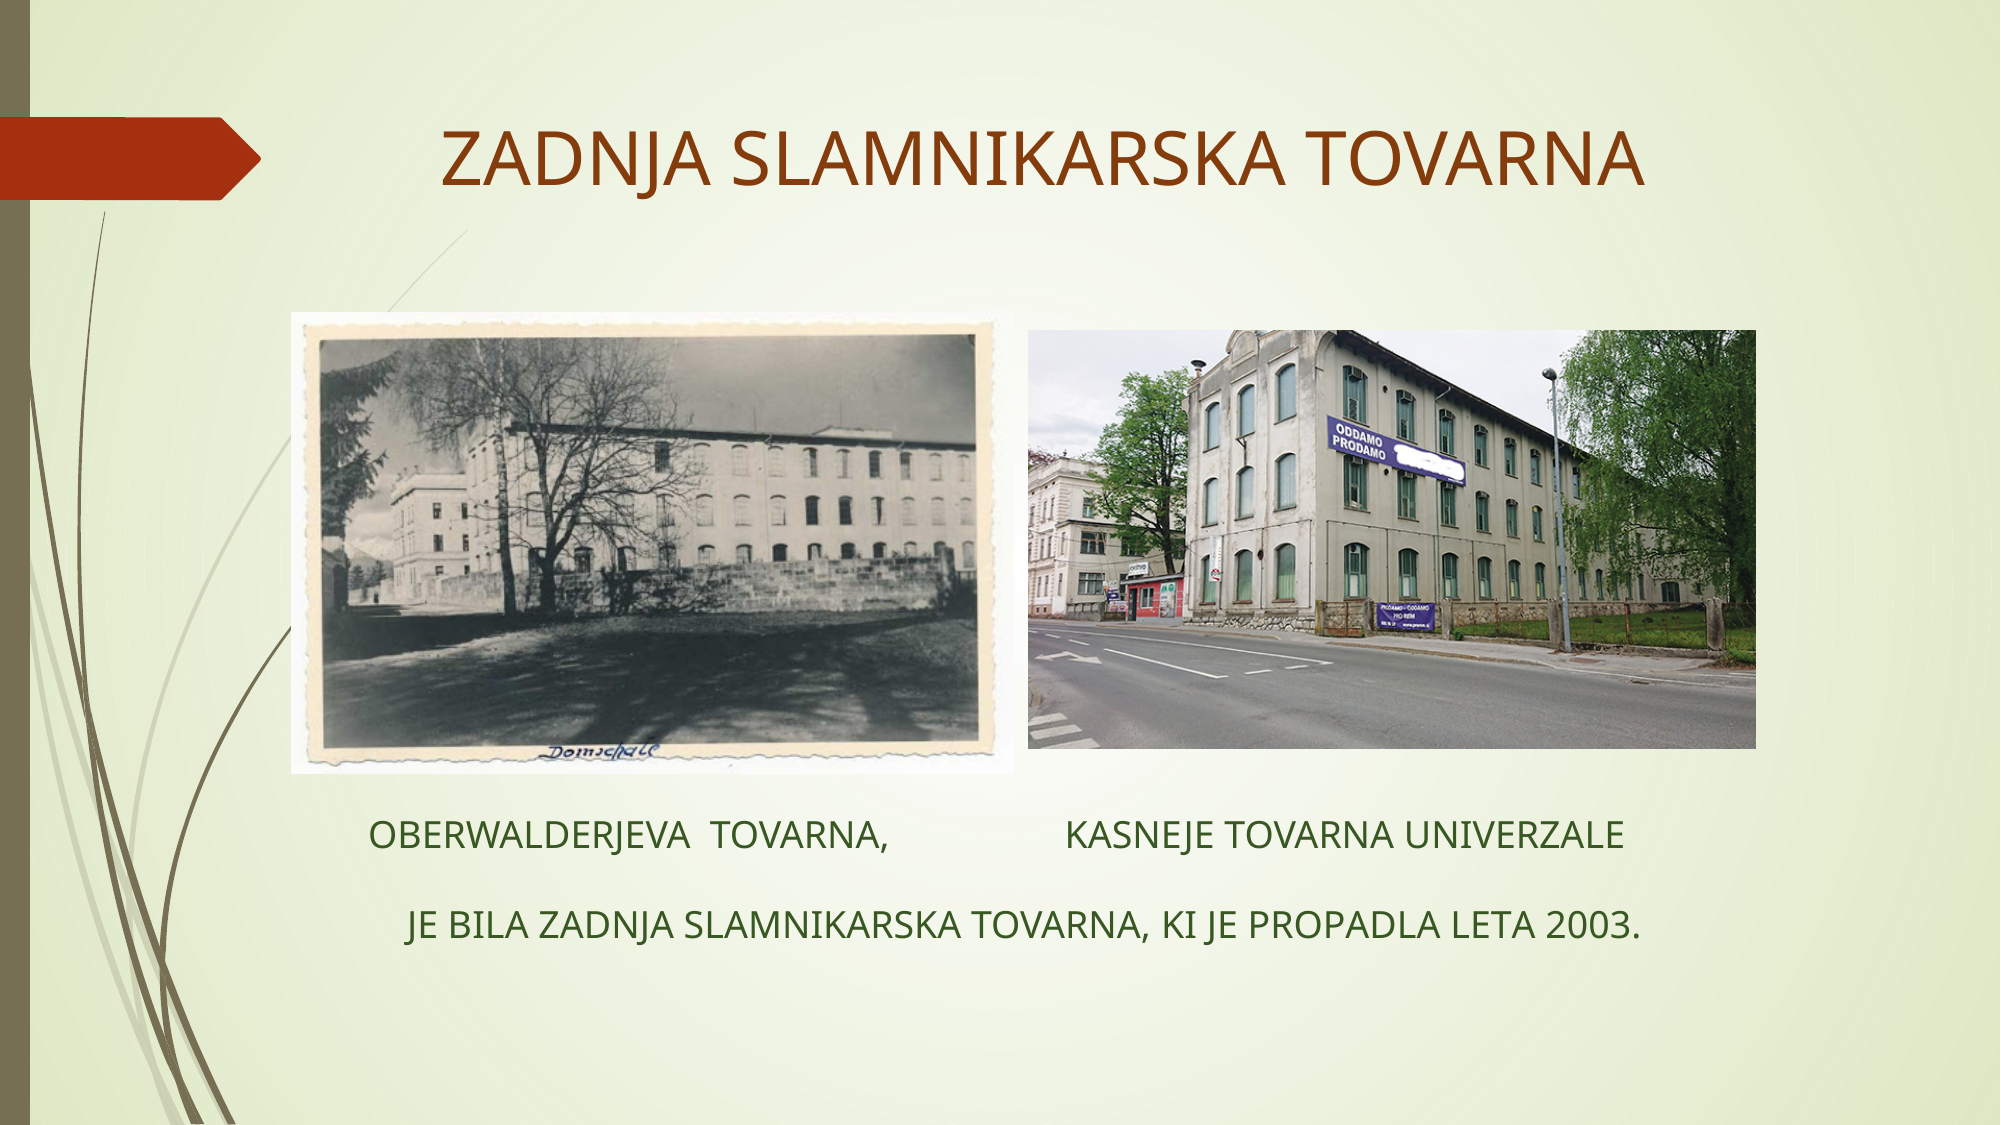

# ZADNJA SLAMNIKARSKA TOVARNA
OBERWALDERJEVA TOVARNA, KASNEJE TOVARNA UNIVERZALE
 JE BILA ZADNJA SLAMNIKARSKA TOVARNA, KI JE PROPADLA LETA 2003.